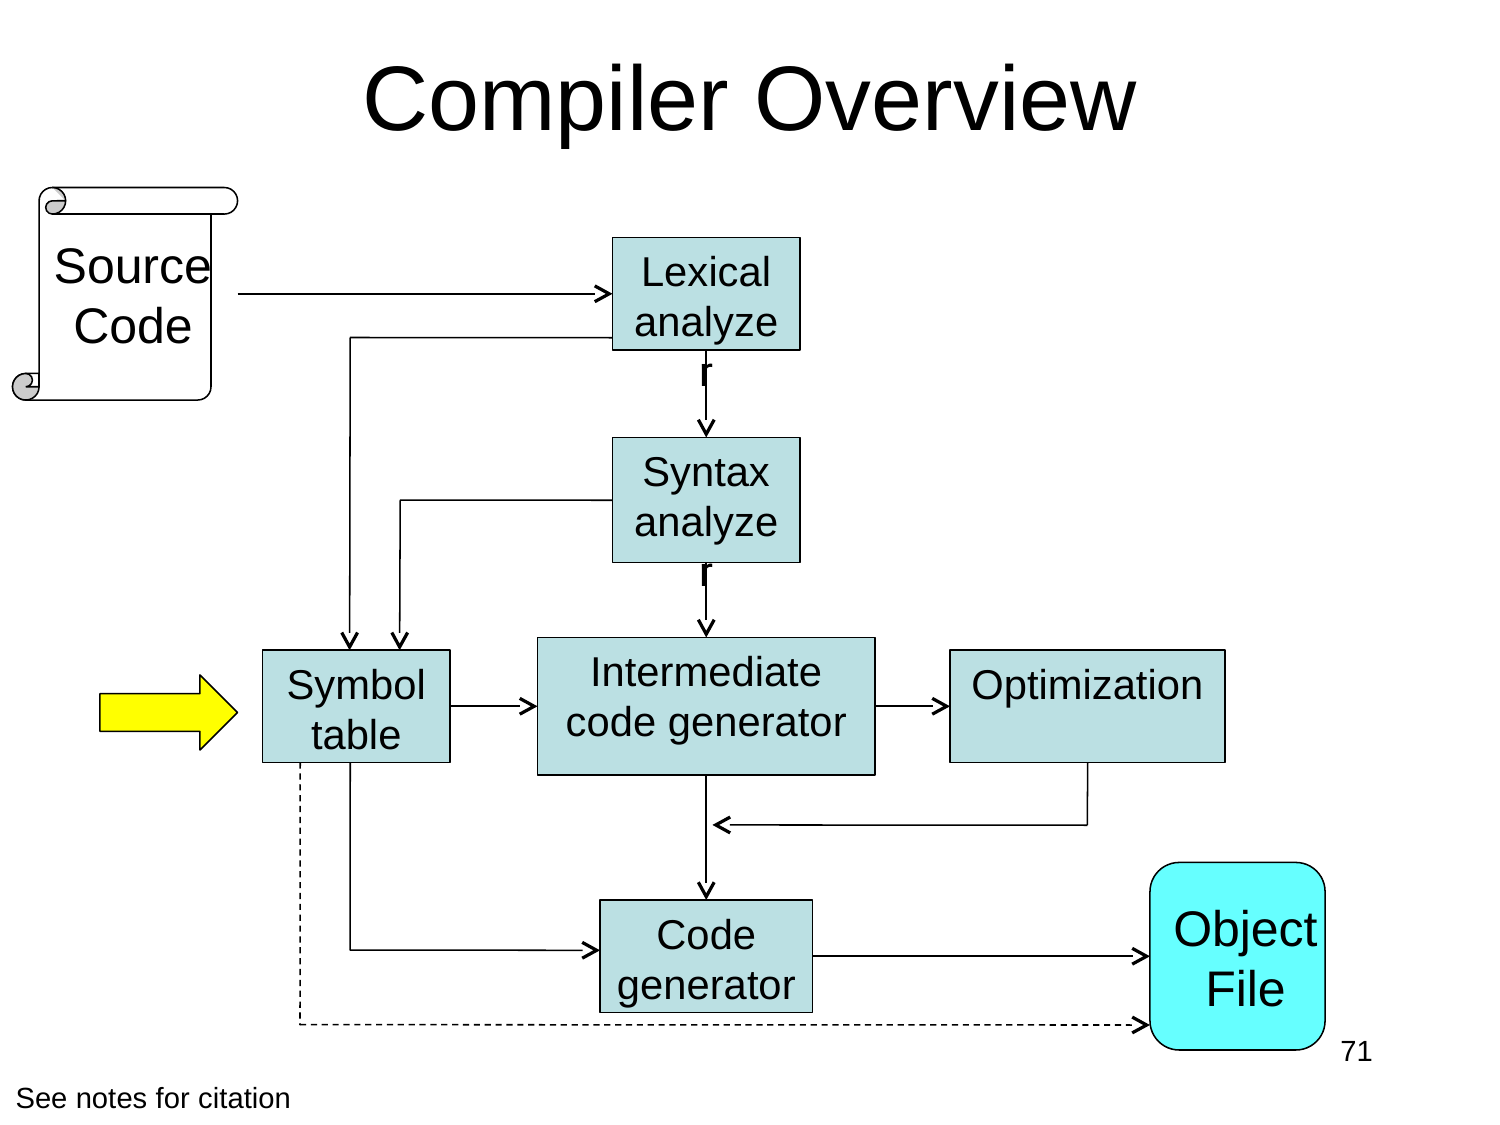

# Compiler Overview
Source
Code
Lexical
analyzer
Syntax
analyzer
Intermediate
code generator
Symbol table
Optimization
Object
File
Code generator
See notes for citation